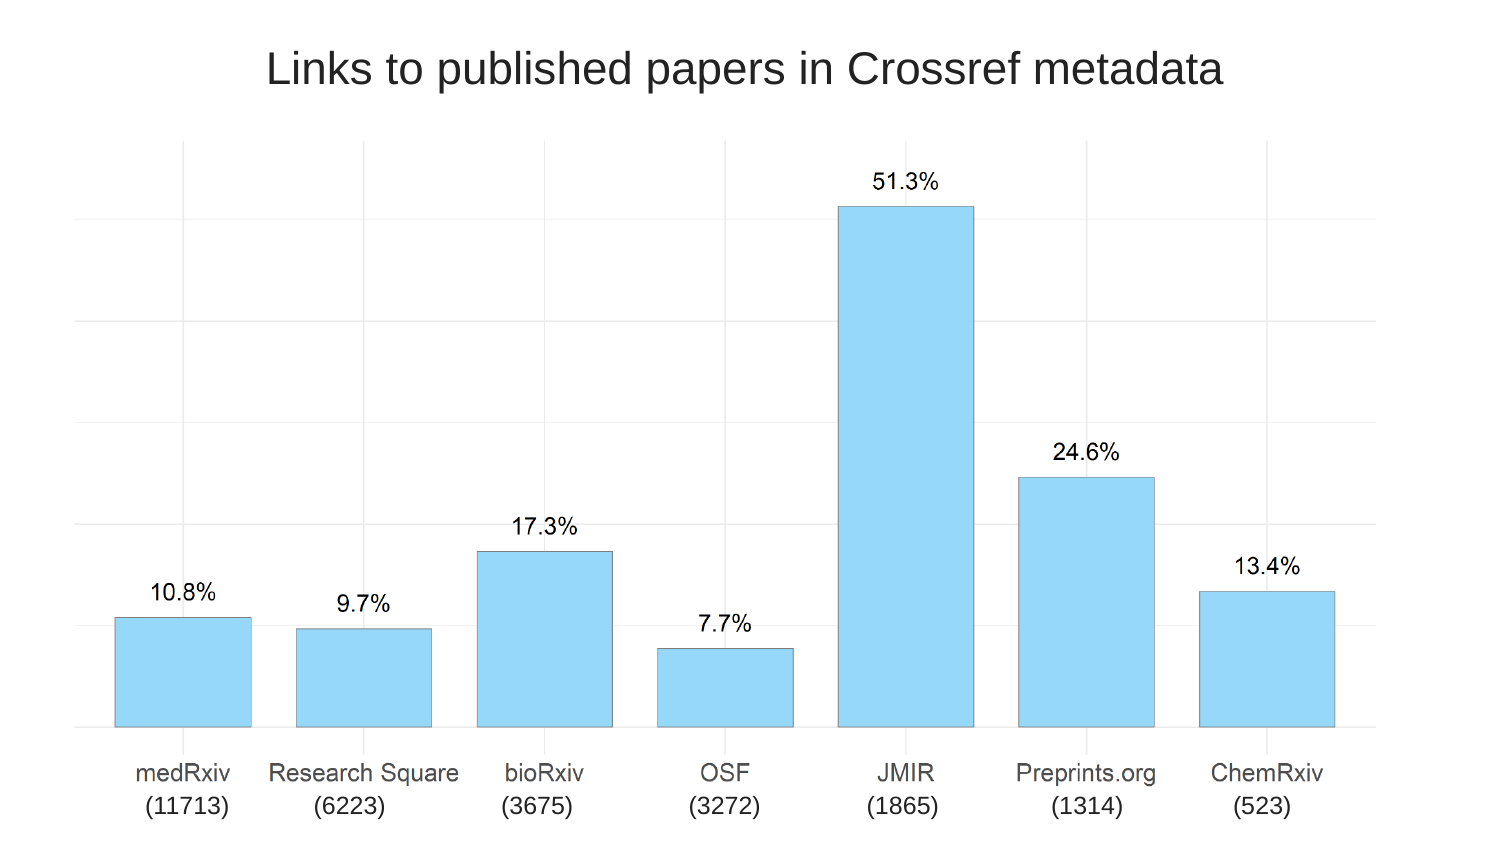

Links to published papers in Crossref metadata
(11713)
(6223)
(3675)
(3272)
(1865)
(1314)
(523)